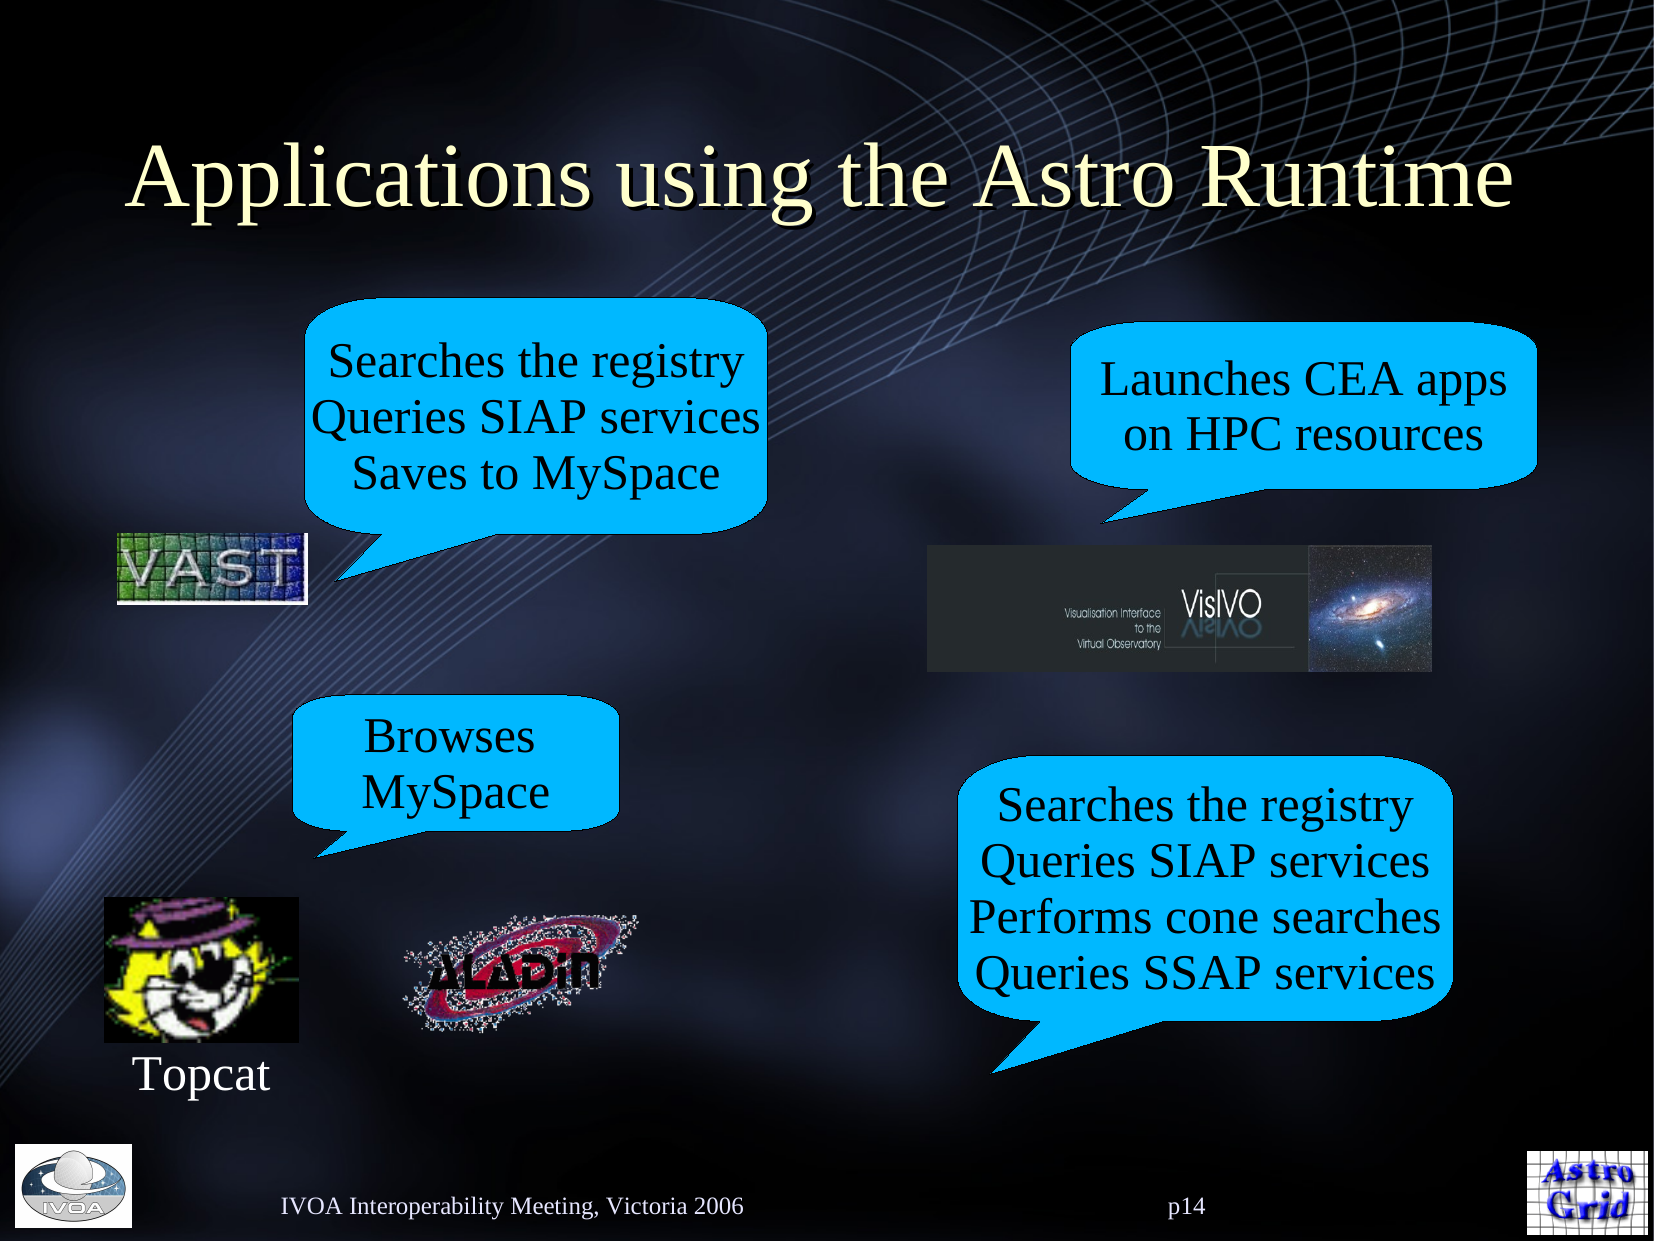

# Applications using the Astro Runtime
Searches the registry
Queries SIAP services
Saves to MySpace
Launches CEA apps
on HPC resources
Browses
MySpace
Searches the registry
Queries SIAP services
Performs cone searches
Queries SSAP services
Topcat
AstroScope